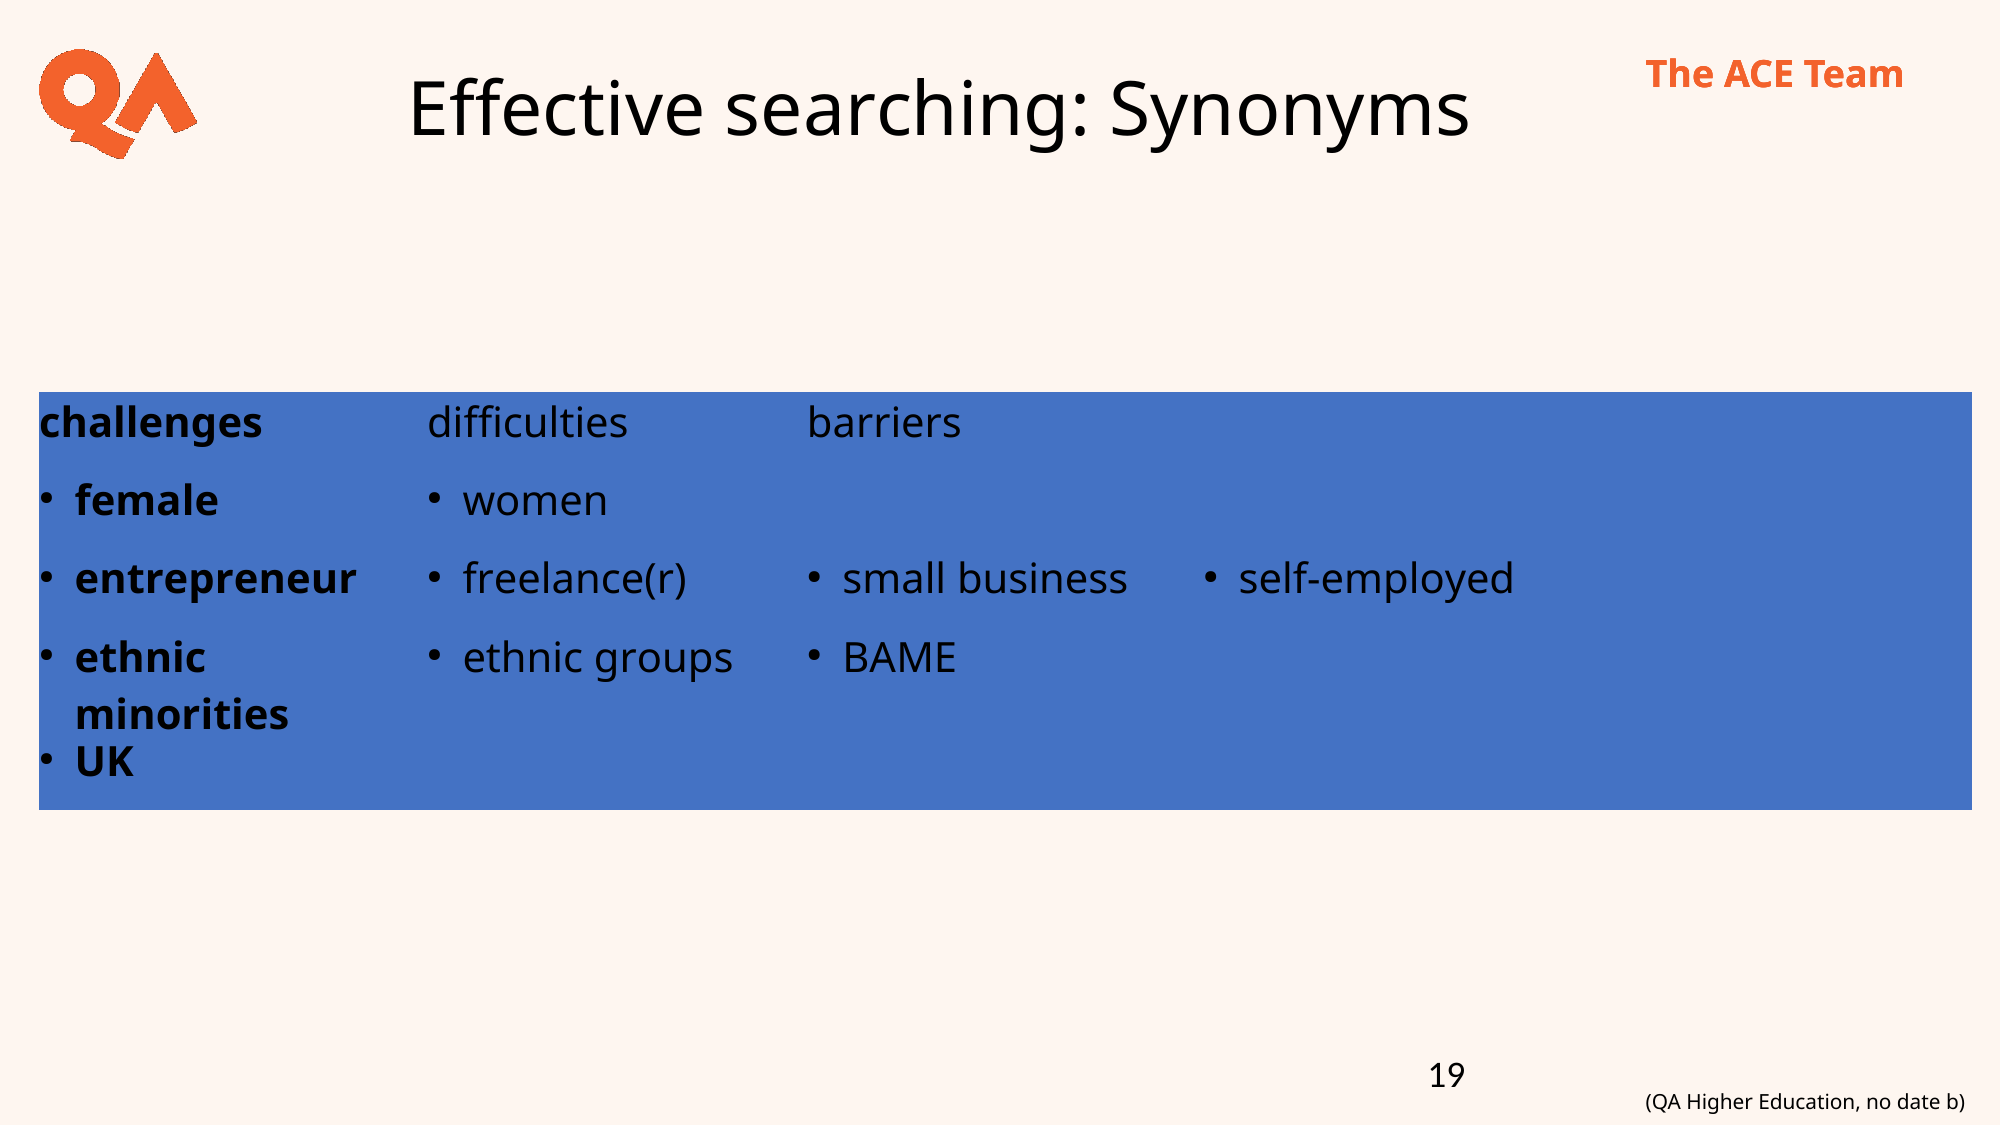

Effective searching: Synonyms
The ACE Team
| challenges | difficulties | barriers | | |
| --- | --- | --- | --- | --- |
| female | women | | | |
| entrepreneur | freelance(r) | small business | self-employed | |
| ethnic minorities | ethnic groups | BAME | | |
| UK | | | | |
(QA Higher Education, no date b)